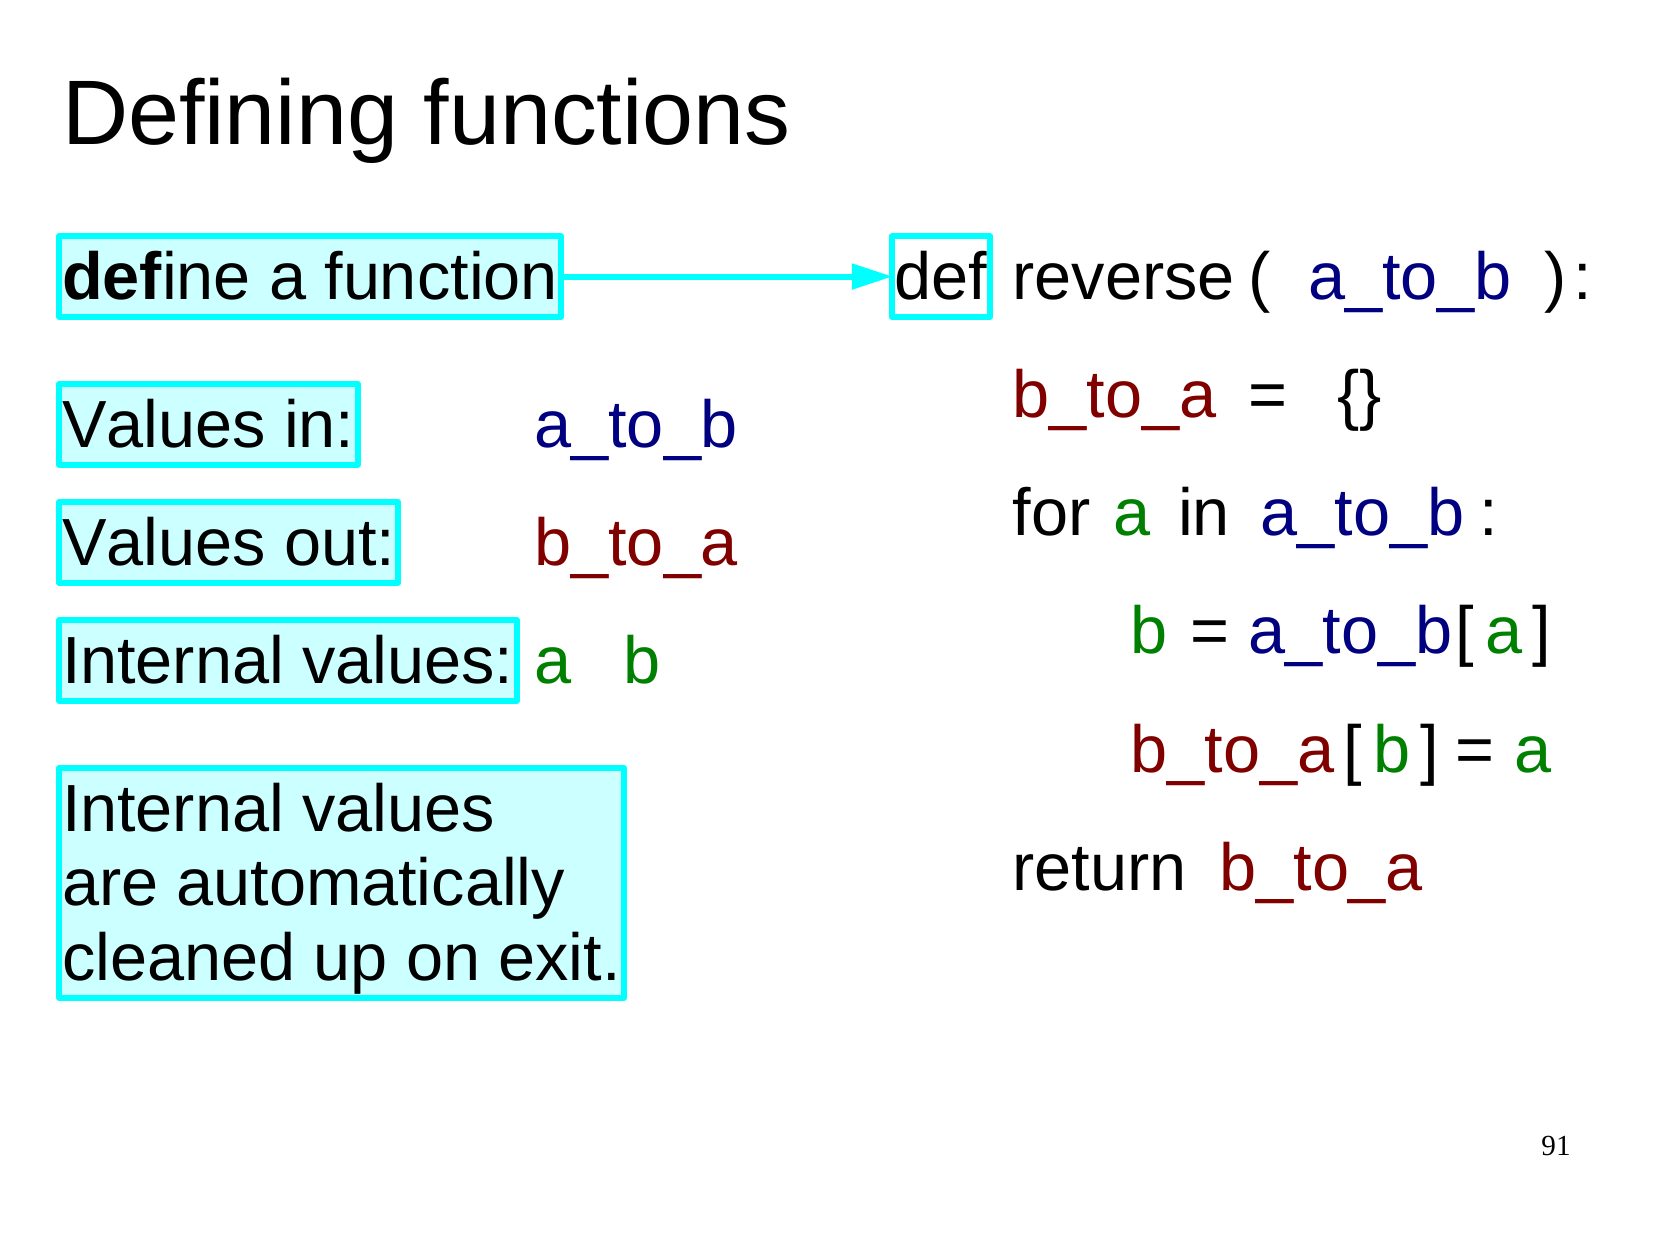

Defining functions
define a function
def
reverse
(
a_to_b
)
:
b_to_a
=
{}
Values in:
a_to_b
for
a
in
a_to_b
:
Values out:
b_to_a
b
=
a_to_b
[
a
]
Internal values:
a
b
b_to_a
a
[
b
]
=
Internal values
are automatically
cleaned up on exit.
return
b_to_a
91